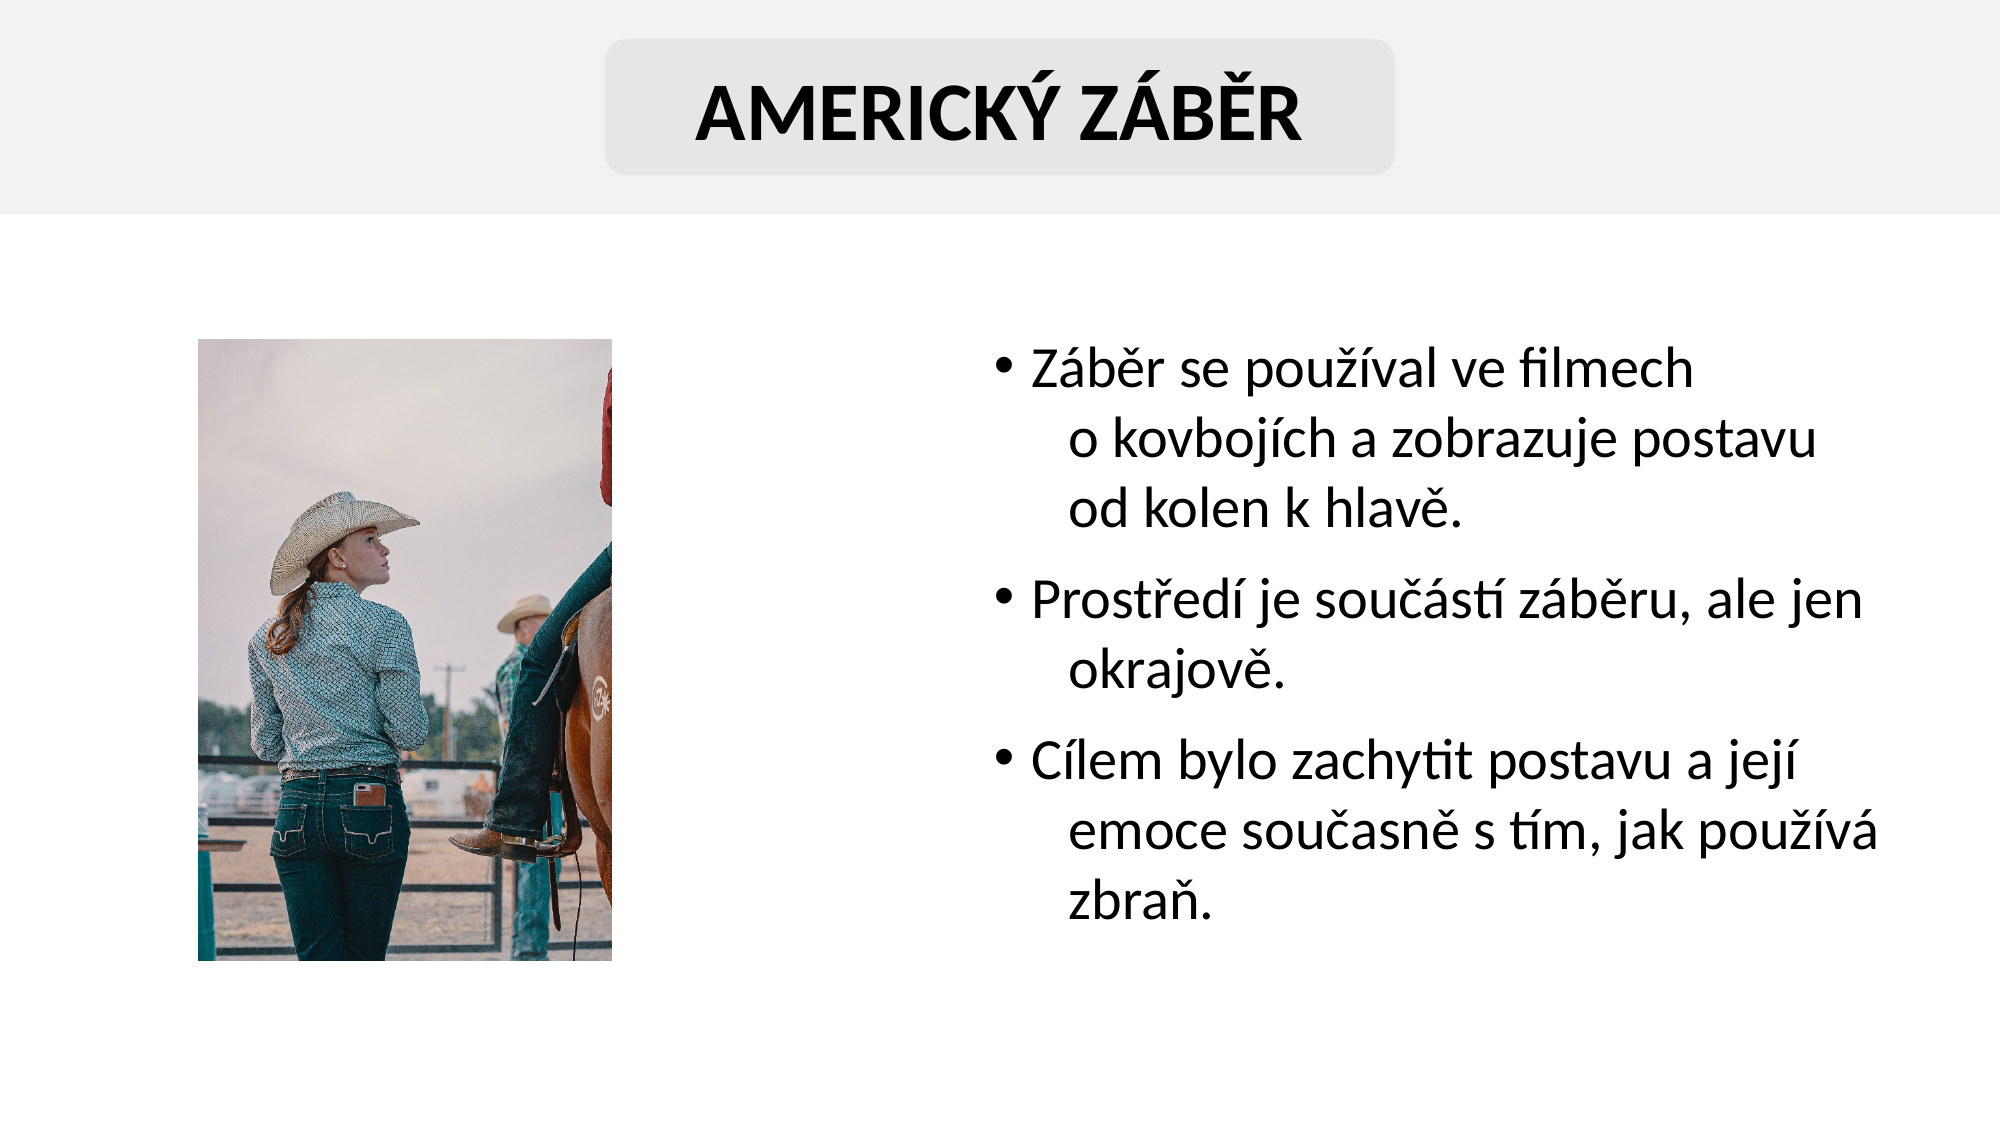

AMERICKÝ ZÁBĚR
Záběr se používal ve filmech
o kovbojích a zobrazuje postavu od kolen k hlavě.
Prostředí je součástí záběru, ale jen okrajově.
Cílem bylo zachytit postavu a její emoce současně s tím, jak používá zbraň.